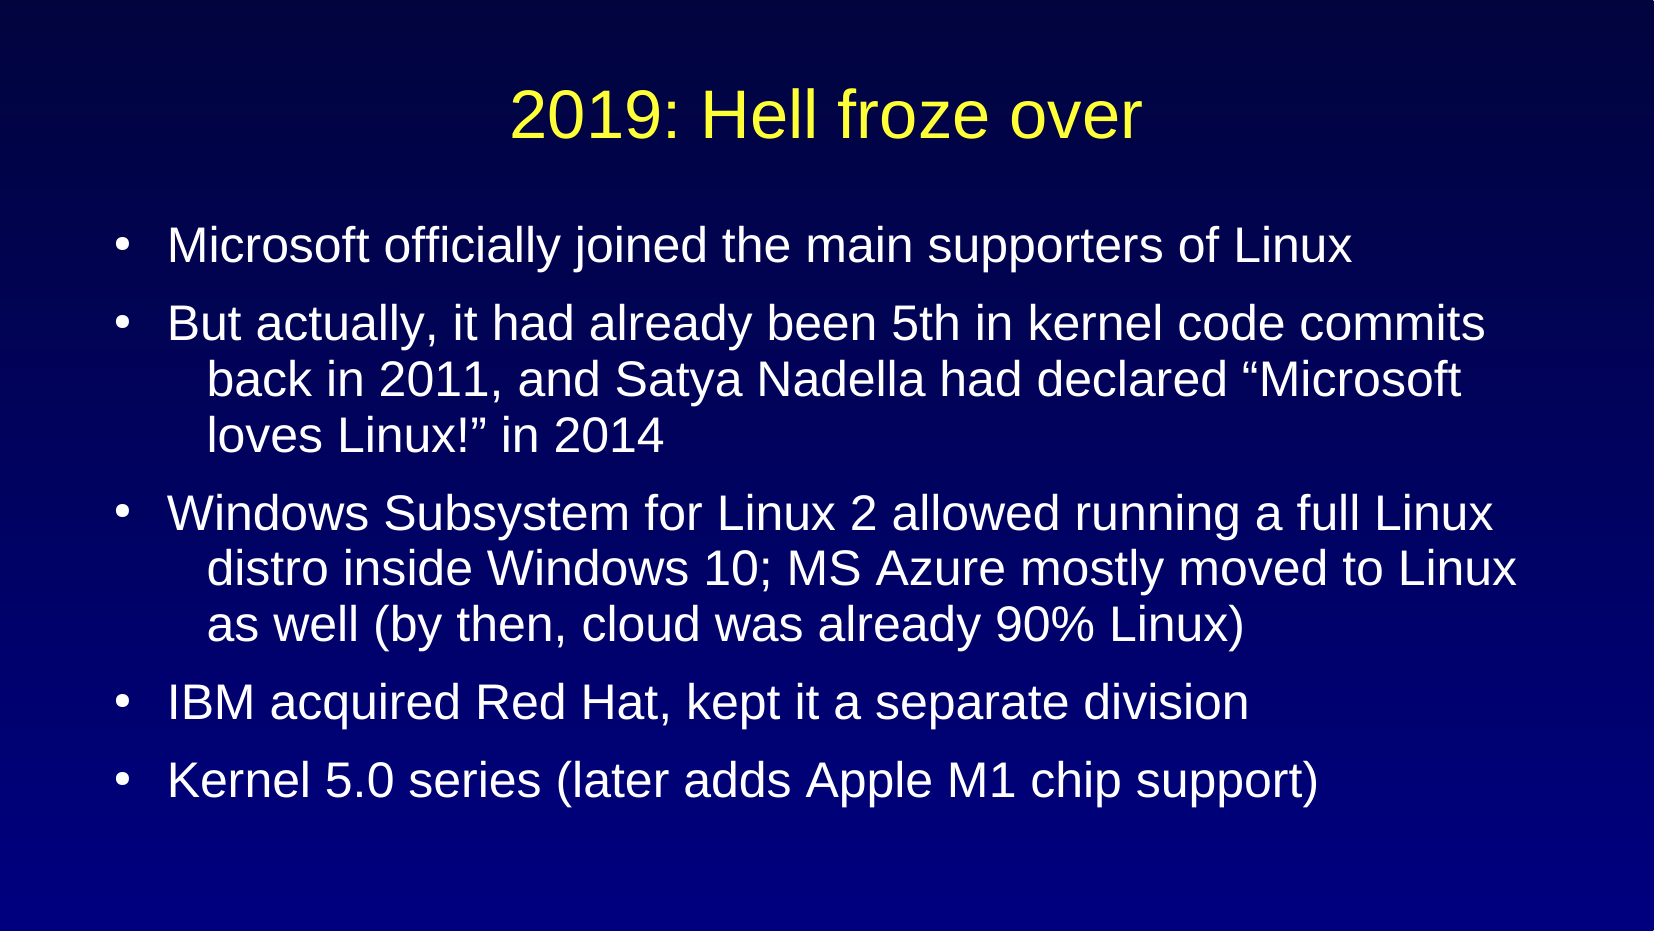

# 2019: Hell froze over
Microsoft officially joined the main supporters of Linux
But actually, it had already been 5th in kernel code commits back in 2011, and Satya Nadella had declared “Microsoft loves Linux!” in 2014
Windows Subsystem for Linux 2 allowed running a full Linux distro inside Windows 10; MS Azure mostly moved to Linux as well (by then, cloud was already 90% Linux)
IBM acquired Red Hat, kept it a separate division
Kernel 5.0 series (later adds Apple M1 chip support)